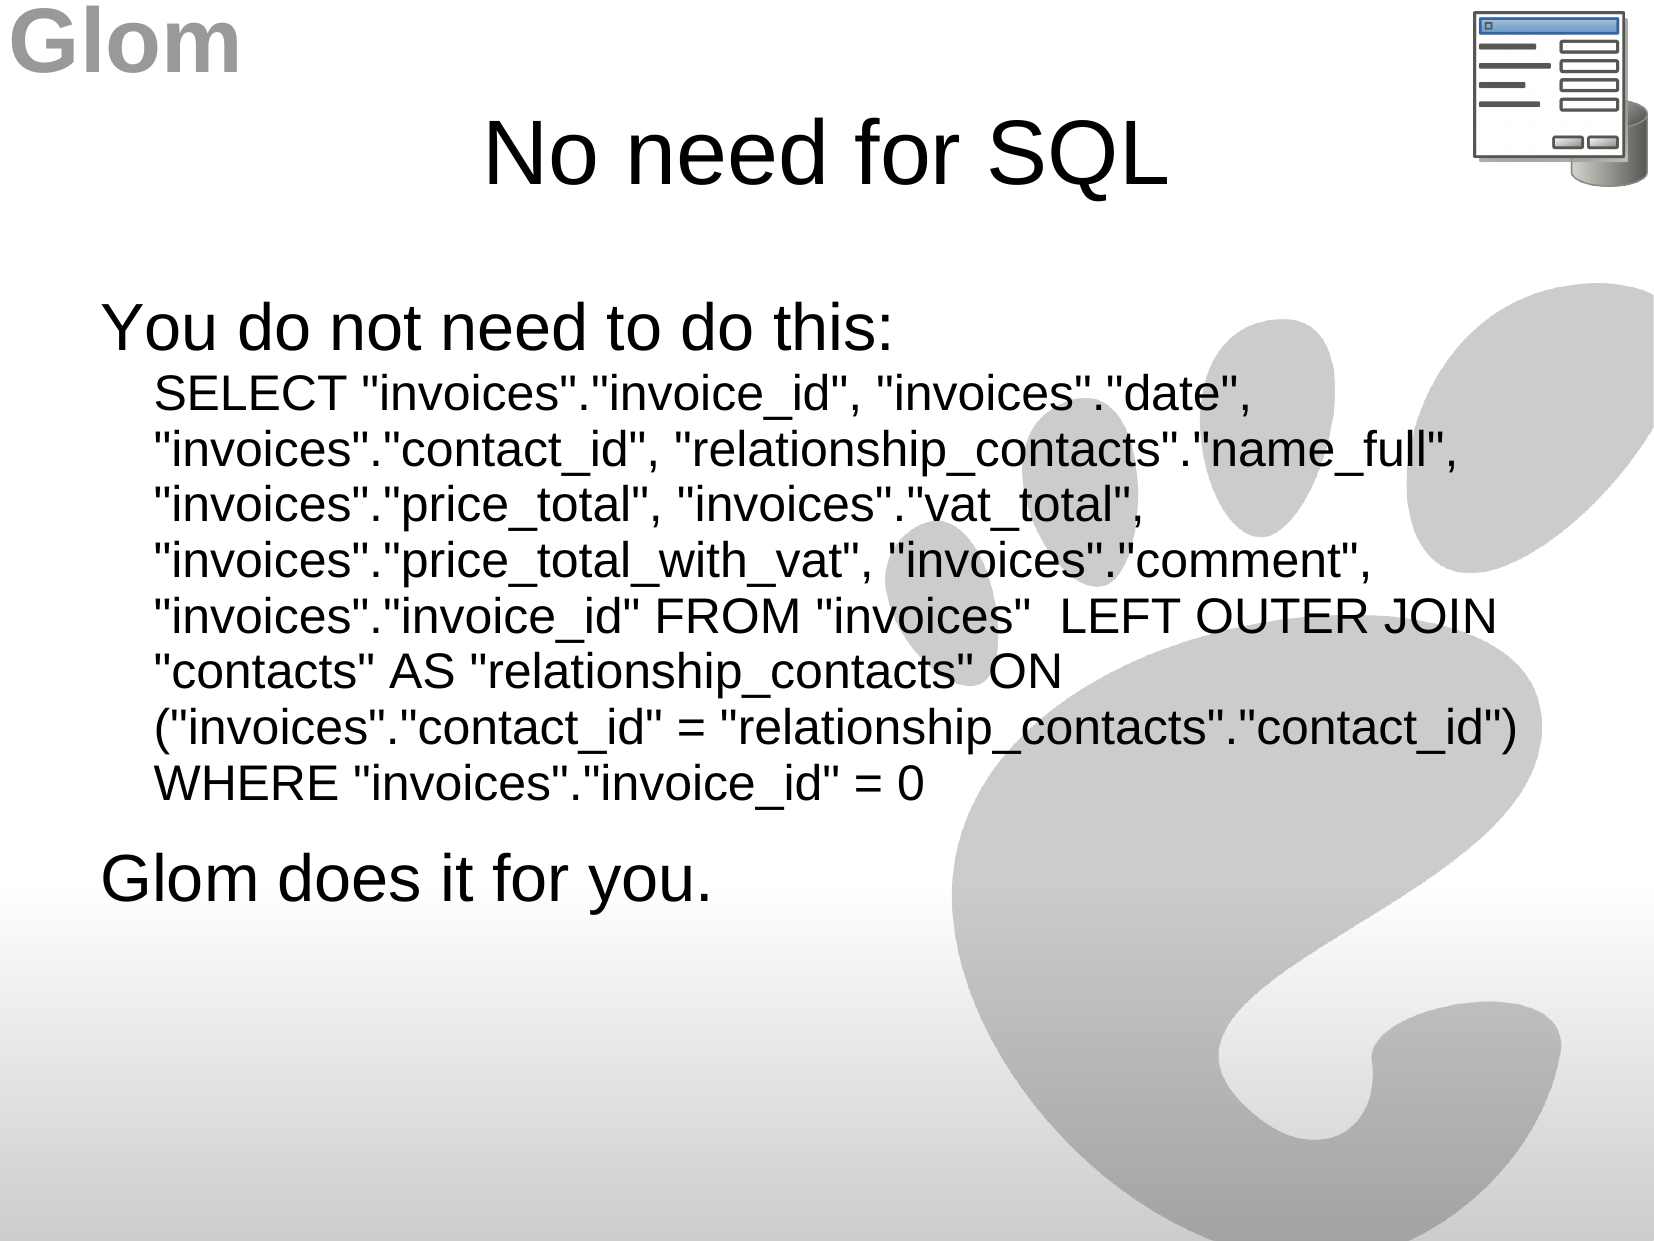

# No need for SQL
You do not need to do this:
SELECT "invoices"."invoice_id", "invoices"."date", "invoices"."contact_id", "relationship_contacts"."name_full", "invoices"."price_total", "invoices"."vat_total", "invoices"."price_total_with_vat", "invoices"."comment", "invoices"."invoice_id" FROM "invoices" LEFT OUTER JOIN "contacts" AS "relationship_contacts" ON ("invoices"."contact_id" = "relationship_contacts"."contact_id") WHERE "invoices"."invoice_id" = 0
Glom does it for you.